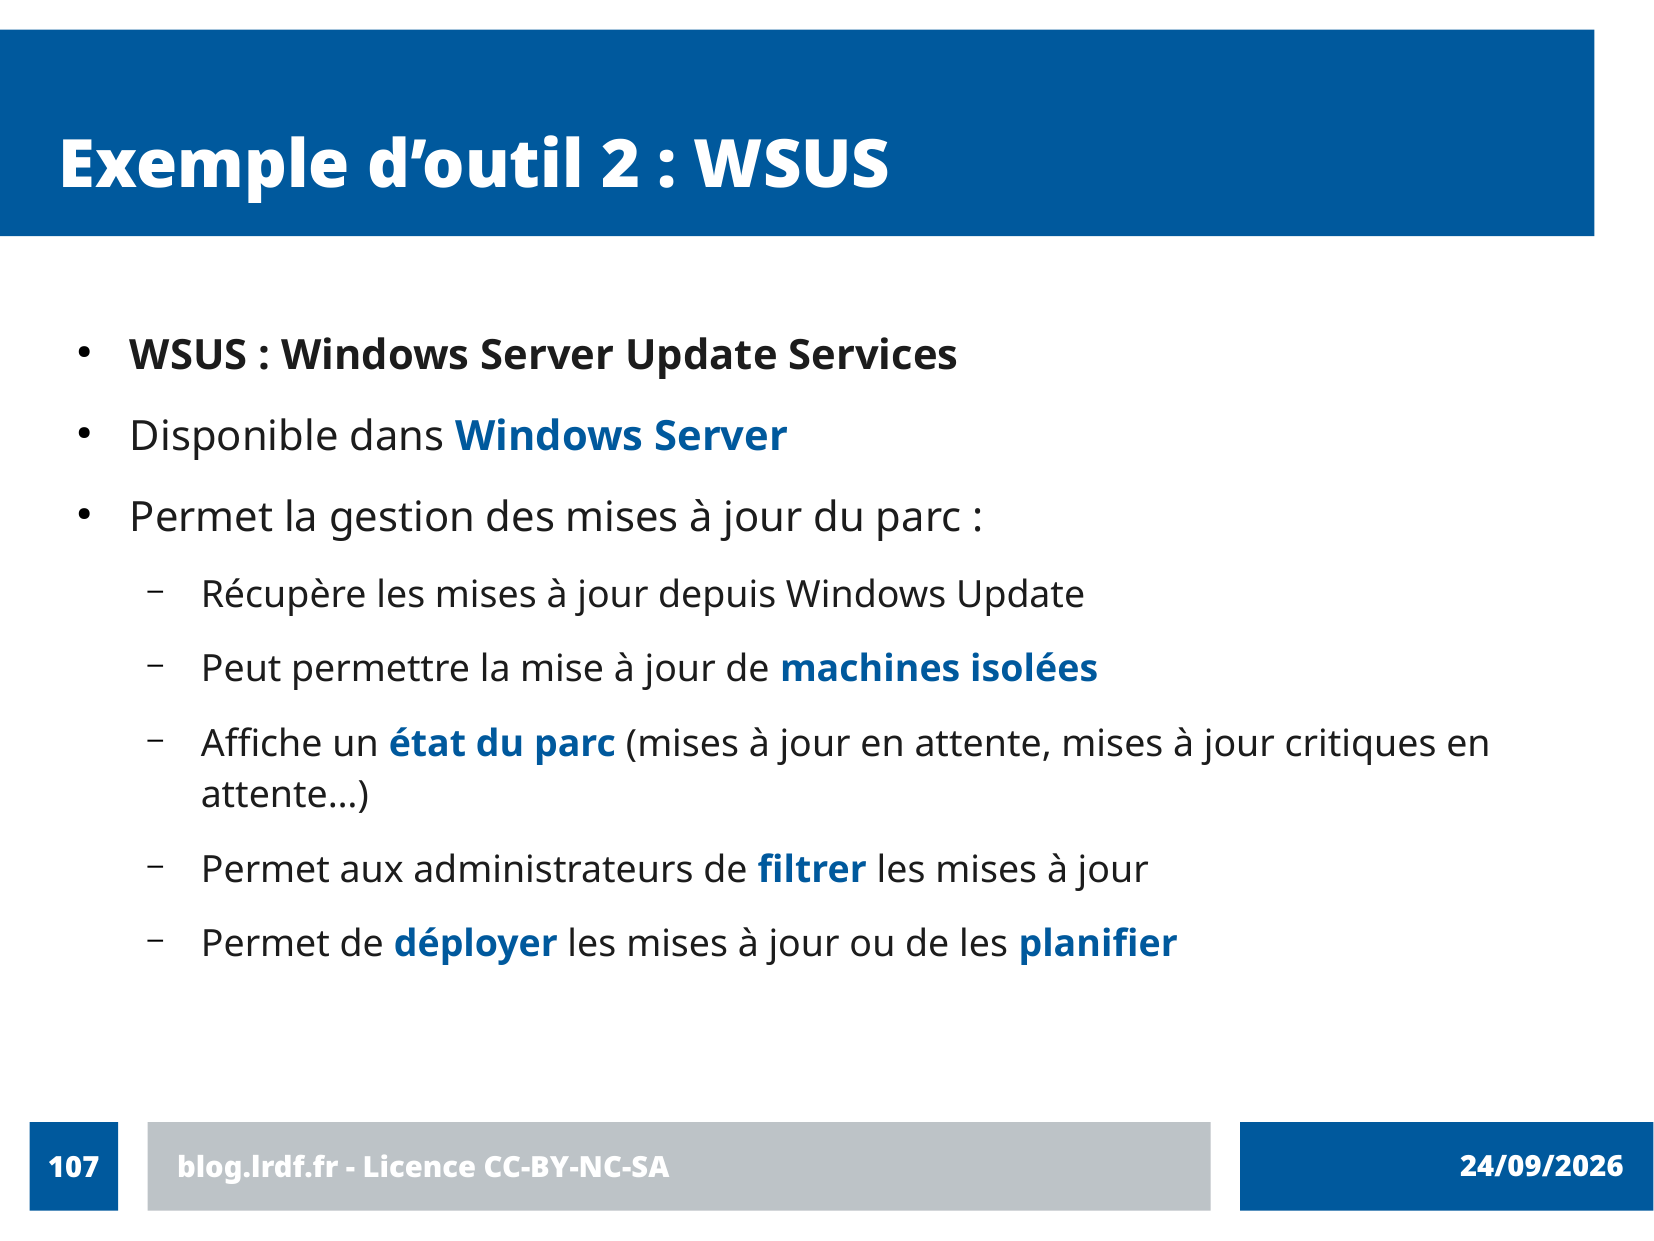

# Exemple d’outil 2 : WSUS
WSUS : Windows Server Update Services
Disponible dans Windows Server
Permet la gestion des mises à jour du parc :
Récupère les mises à jour depuis Windows Update
Peut permettre la mise à jour de machines isolées
Affiche un état du parc (mises à jour en attente, mises à jour critiques en attente…)
Permet aux administrateurs de filtrer les mises à jour
Permet de déployer les mises à jour ou de les planifier
107
blog.lrdf.fr - Licence CC-BY-NC-SA